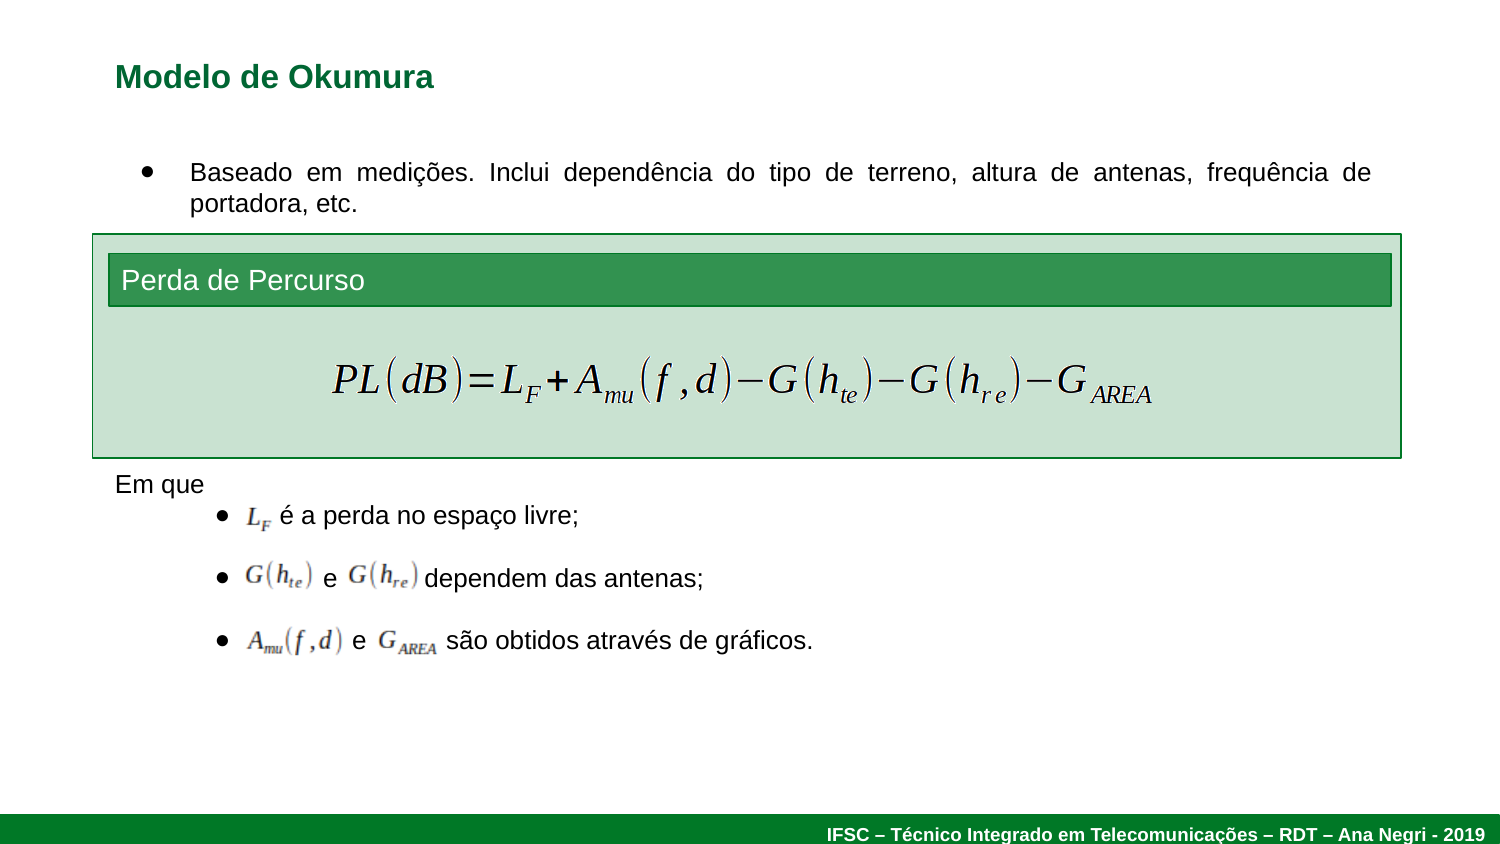

Modelo de Okumura
Baseado em medições. Inclui dependência do tipo de terreno, altura de antenas, frequência de portadora, etc.
Em que
 é a perda no espaço livre;
 e dependem das antenas;
 e são obtidos através de gráficos.
Perda de Percurso
IFSC – Técnico Integrado em Telecomunicações – RDT – Ana Negri - 2019